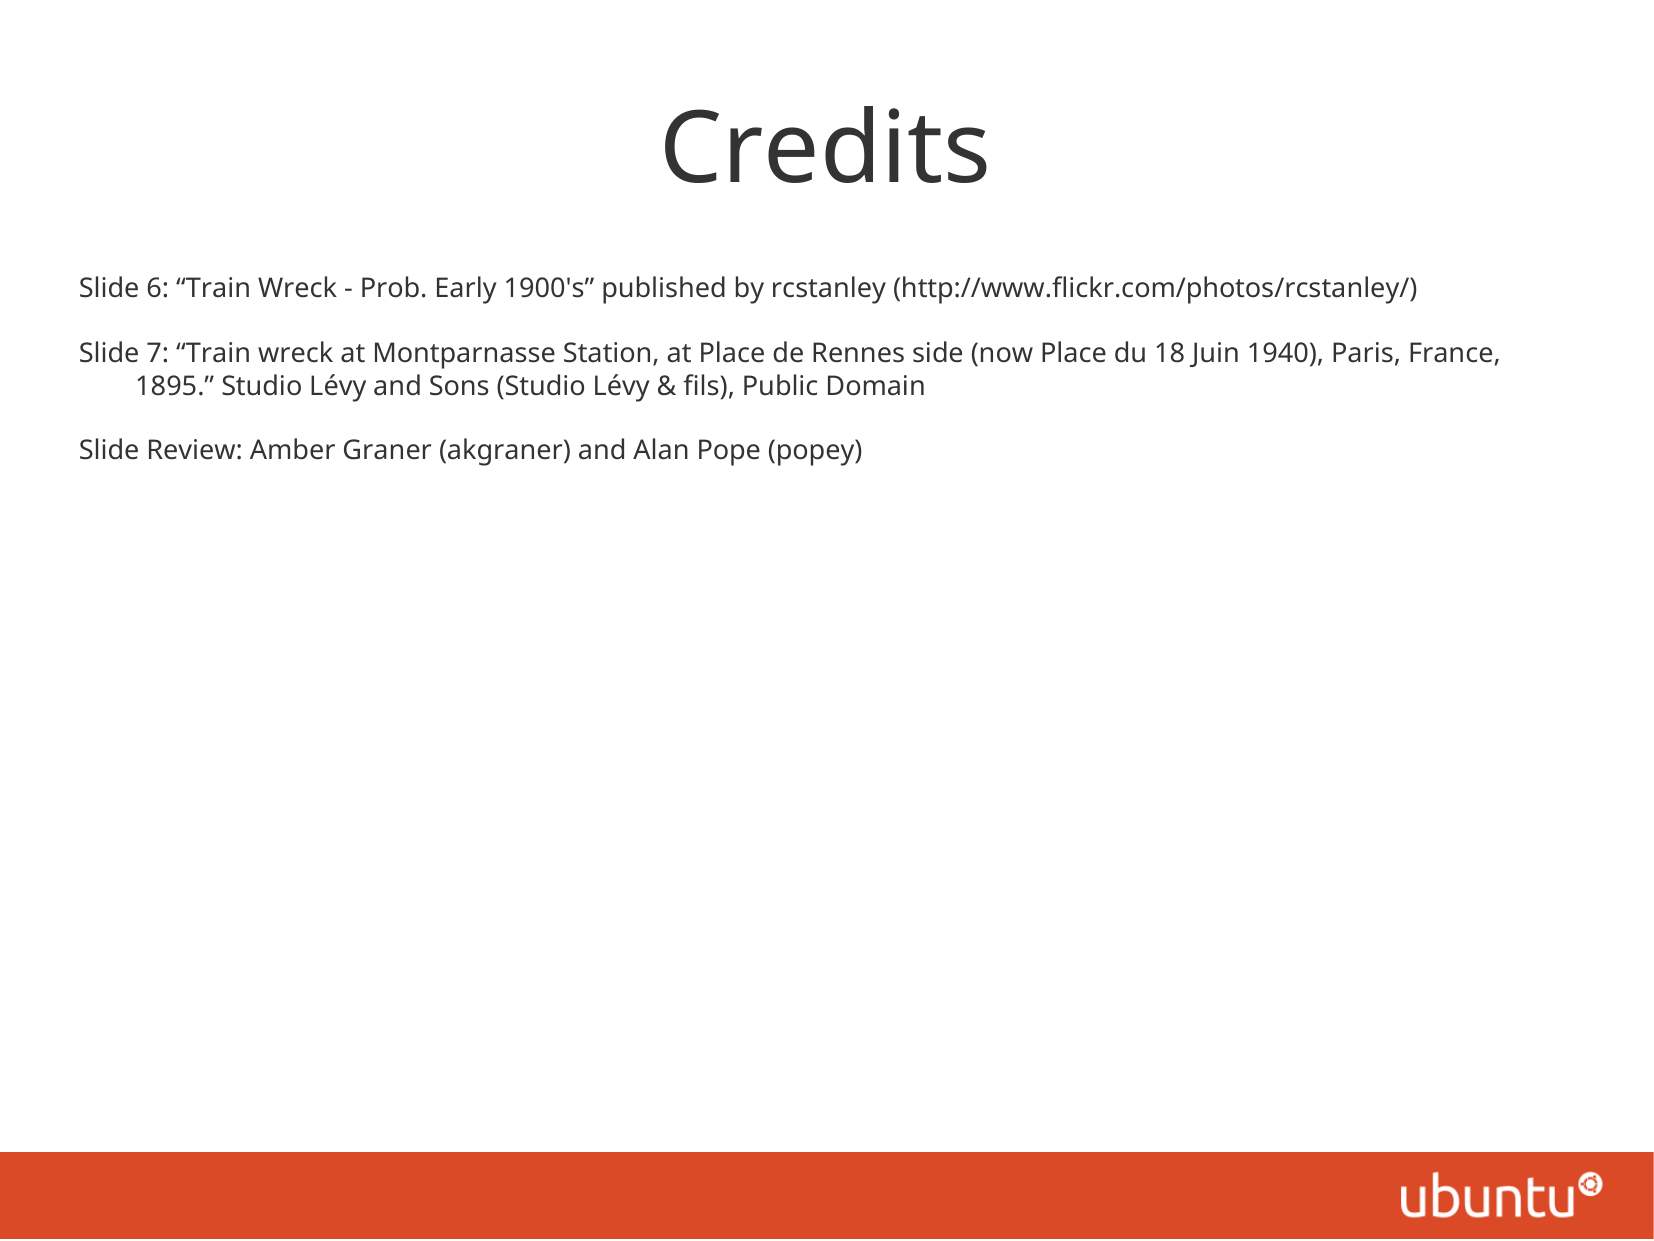

# Credits
Slide 6: “Train Wreck - Prob. Early 1900's” published by rcstanley (http://www.flickr.com/photos/rcstanley/)
Slide 7: “Train wreck at Montparnasse Station, at Place de Rennes side (now Place du 18 Juin 1940), Paris, France, 1895.” Studio Lévy and Sons (Studio Lévy & fils), Public Domain
Slide Review: Amber Graner (akgraner) and Alan Pope (popey)